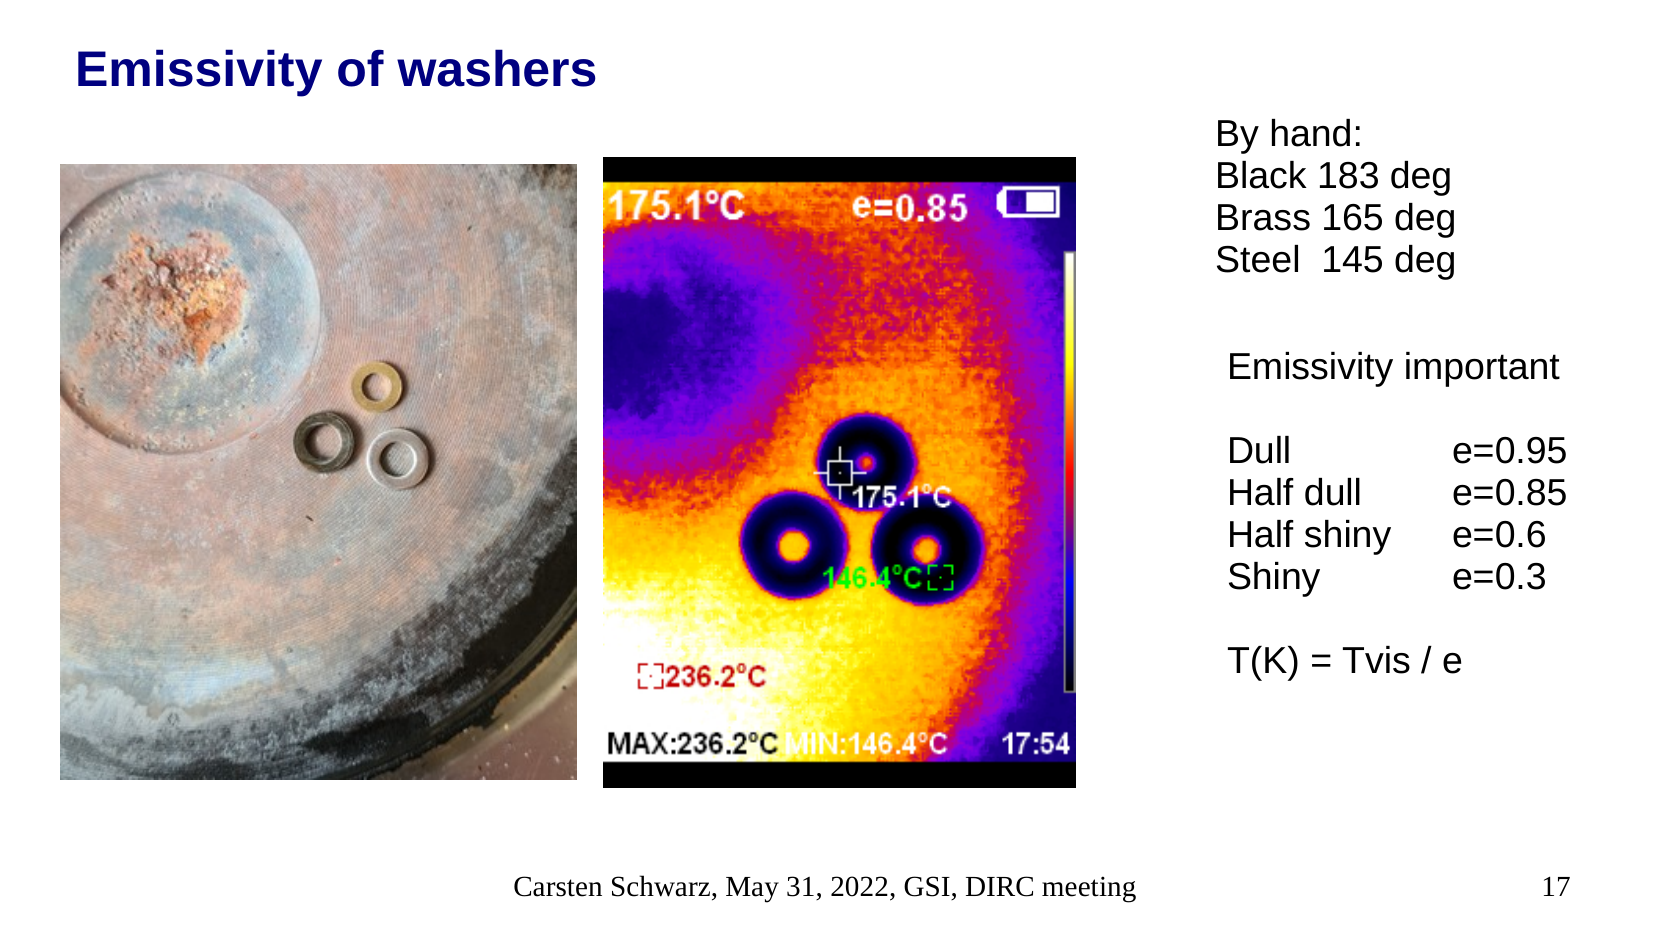

Emissivity of washers
By hand:
Black 183 deg
Brass 165 deg
Steel 145 deg
Emissivity important
Dull 			e=0.95
Half dull 		e=0.85
Half shiny 	e=0.6
Shiny 		e=0.3
T(K) = Tvis / e
17